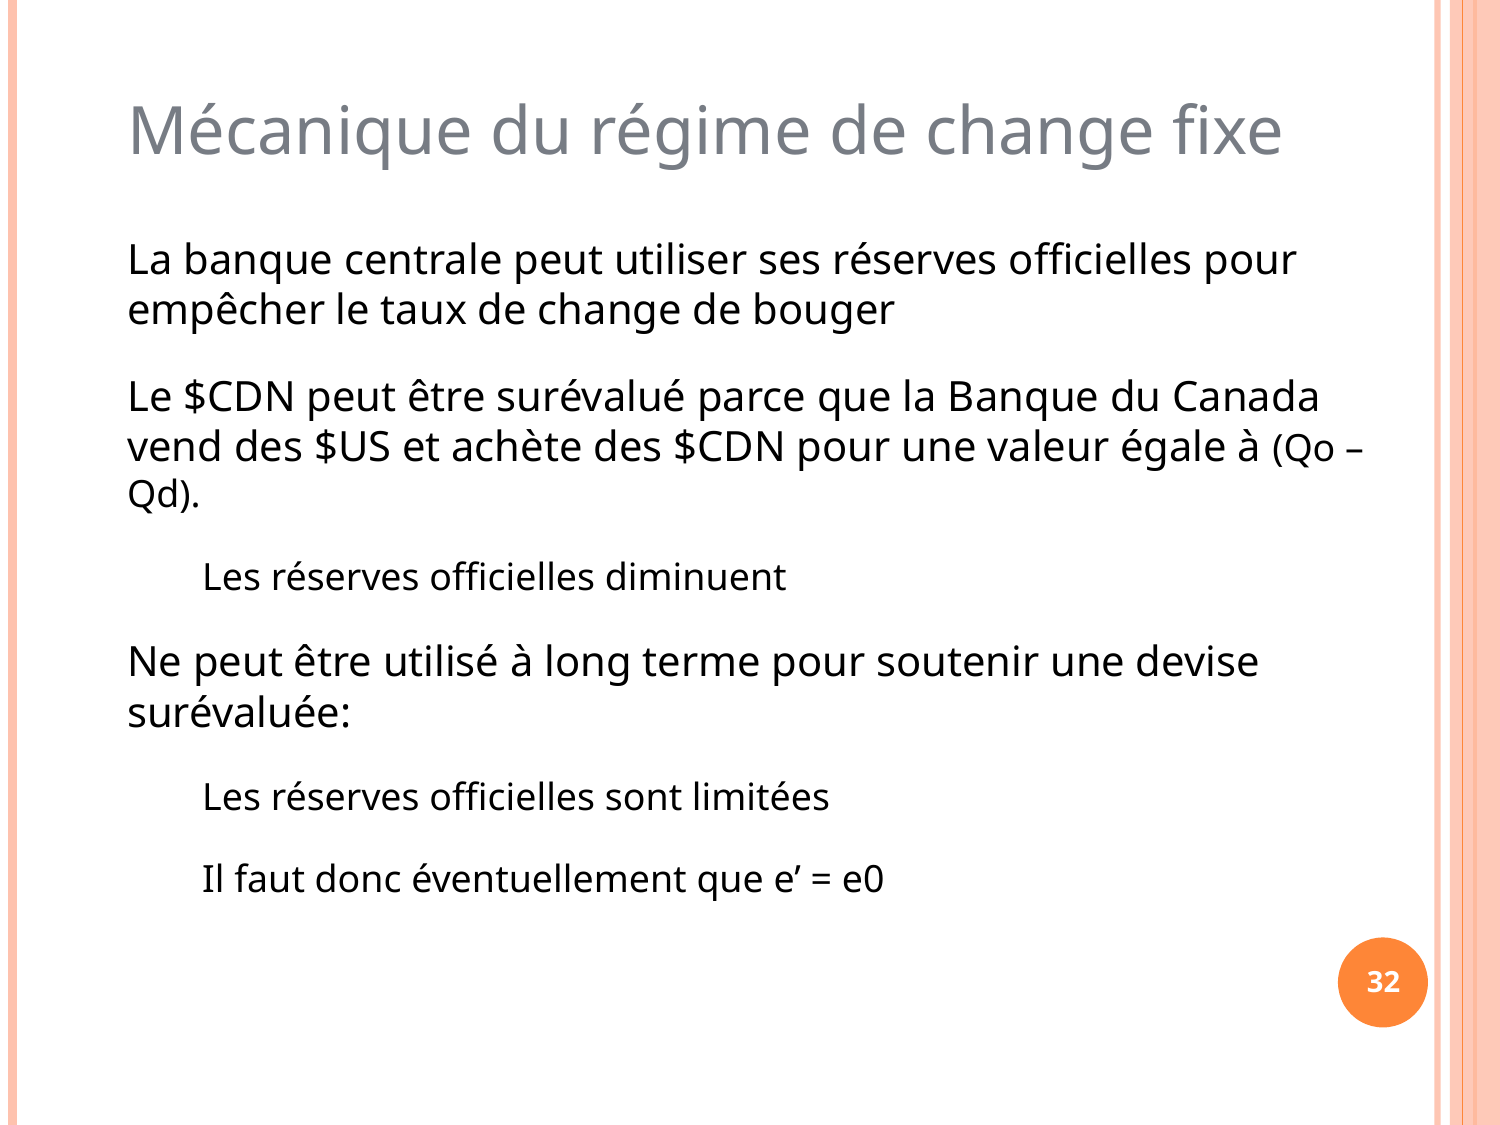

# Mécanique du régime de change fixe
La banque centrale peut utiliser ses réserves officielles pour empêcher le taux de change de bouger
Le $CDN peut être surévalué parce que la Banque du Canada vend des $US et achète des $CDN pour une valeur égale à (Qo – Qd).
Les réserves officielles diminuent
Ne peut être utilisé à long terme pour soutenir une devise surévaluée:
Les réserves officielles sont limitées
Il faut donc éventuellement que e’ = e0